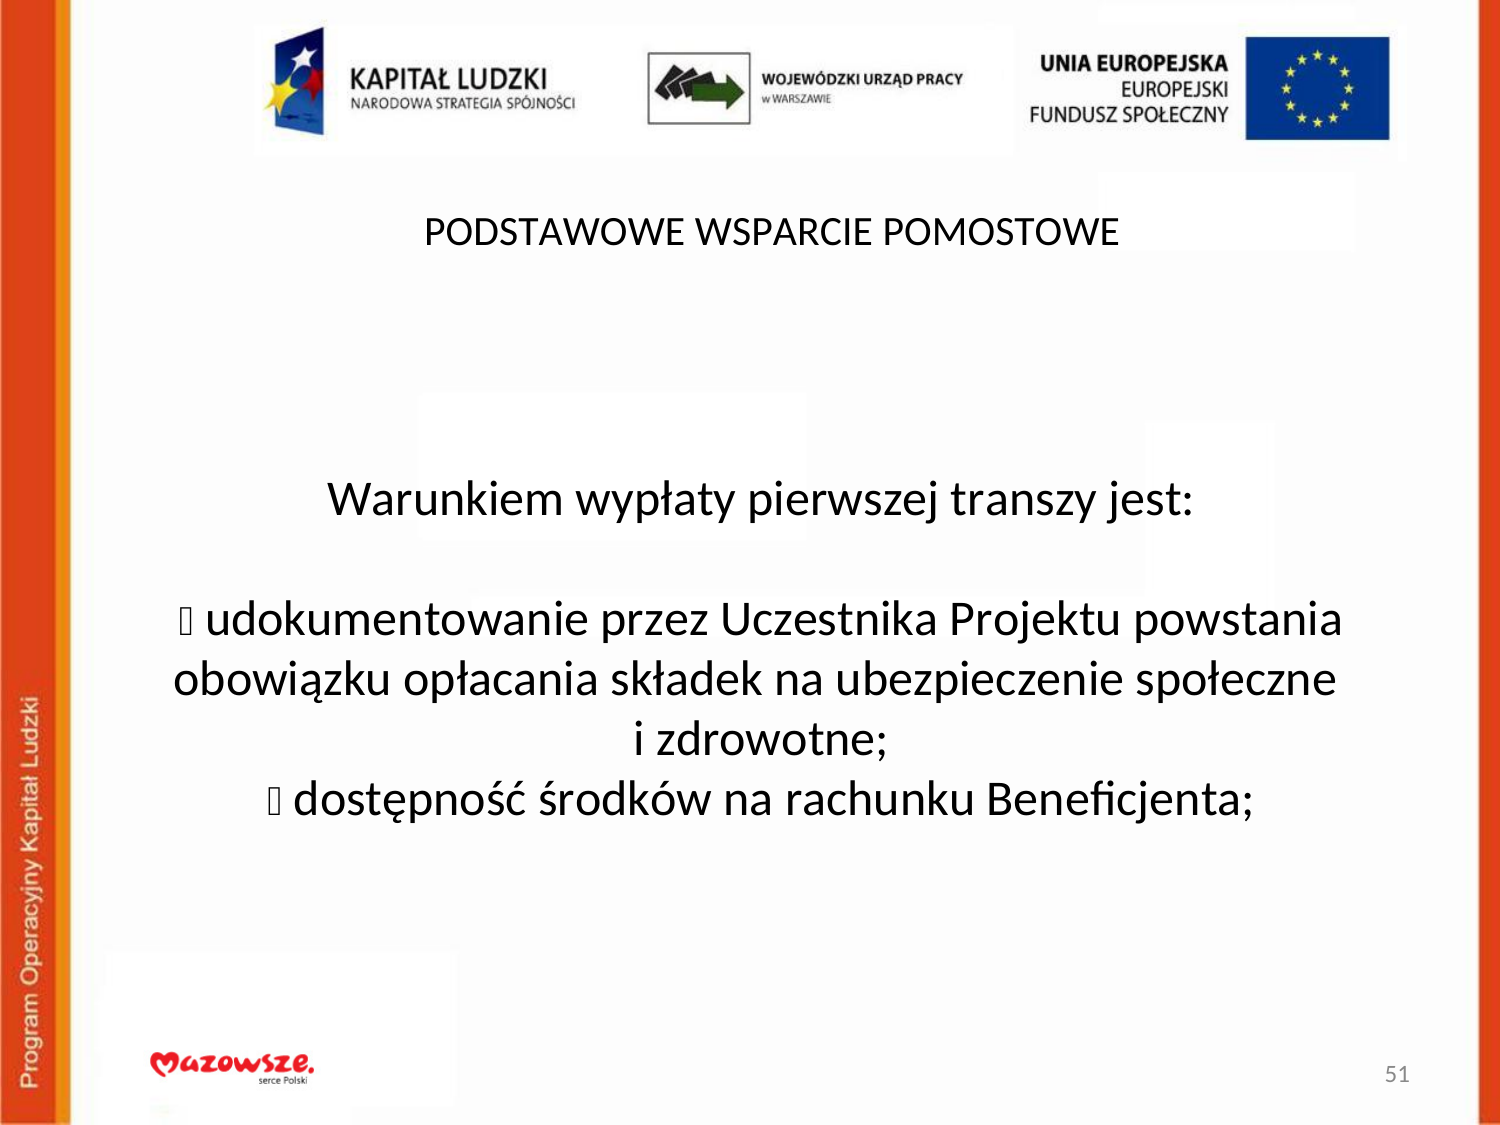

PODSTAWOWE WSPARCIE POMOSTOWE
# Warunkiem wypłaty pierwszej transzy jest: udokumentowanie przez Uczestnika Projektu powstania obowiązku opłacania składek na ubezpieczenie społeczne i zdrowotne; dostępność środków na rachunku Beneficjenta;